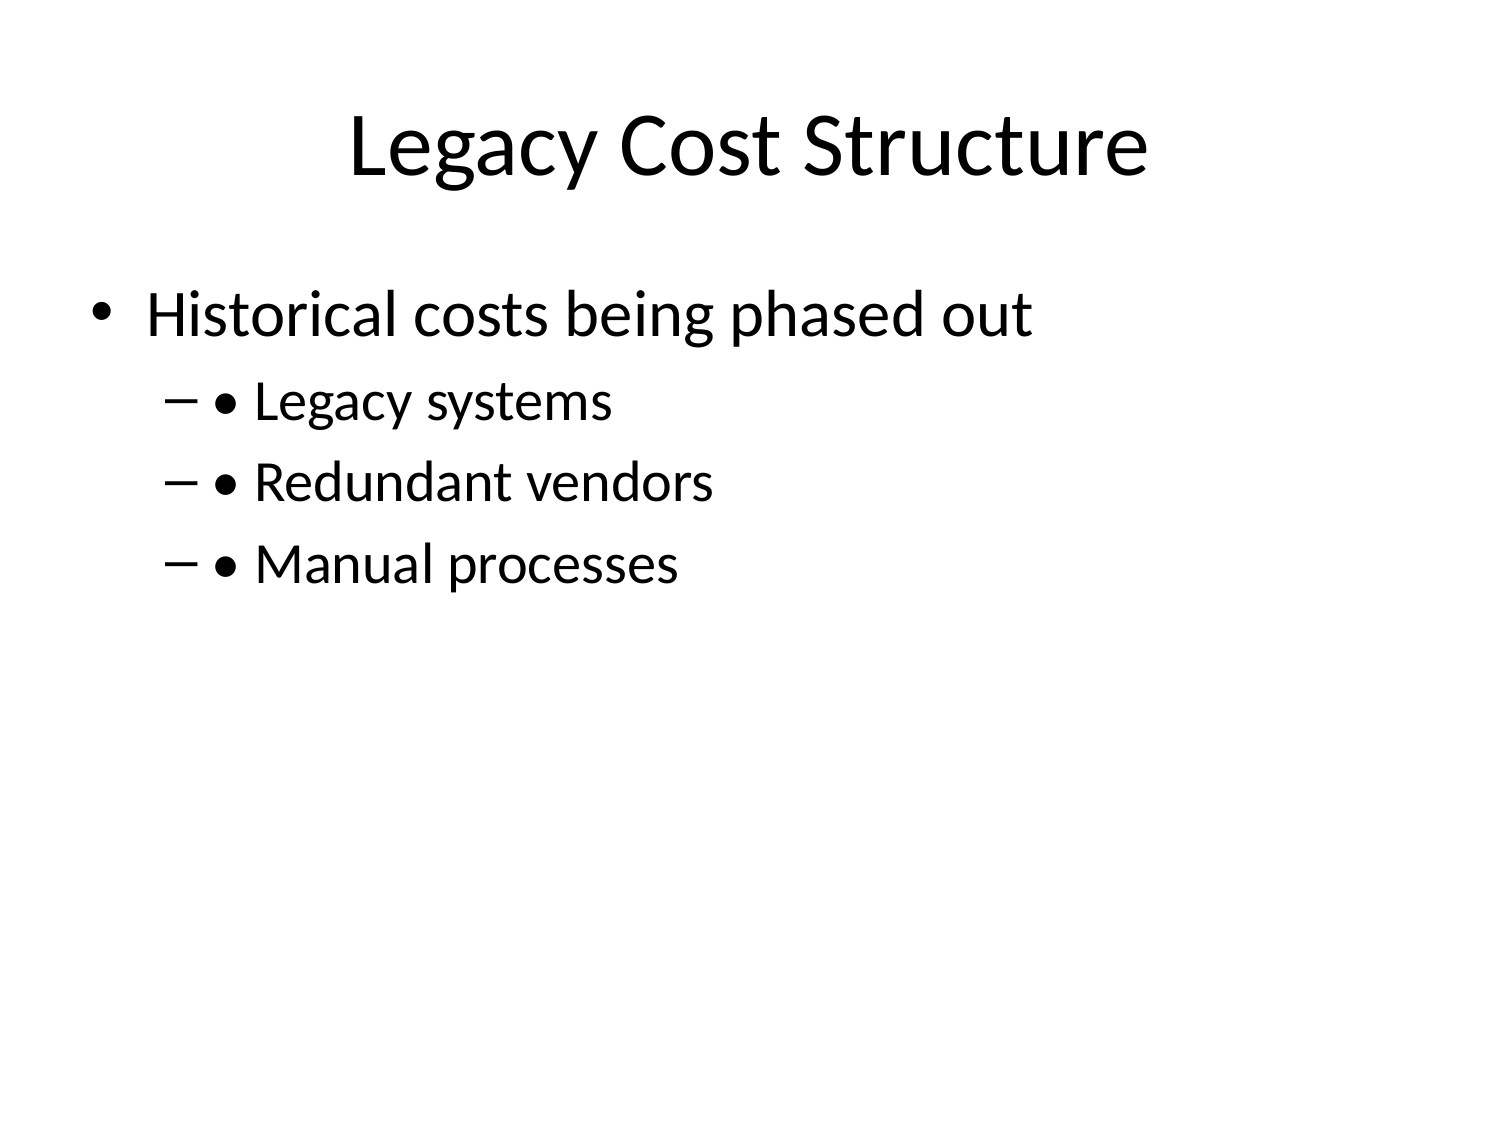

# Legacy Cost Structure
Historical costs being phased out
• Legacy systems
• Redundant vendors
• Manual processes